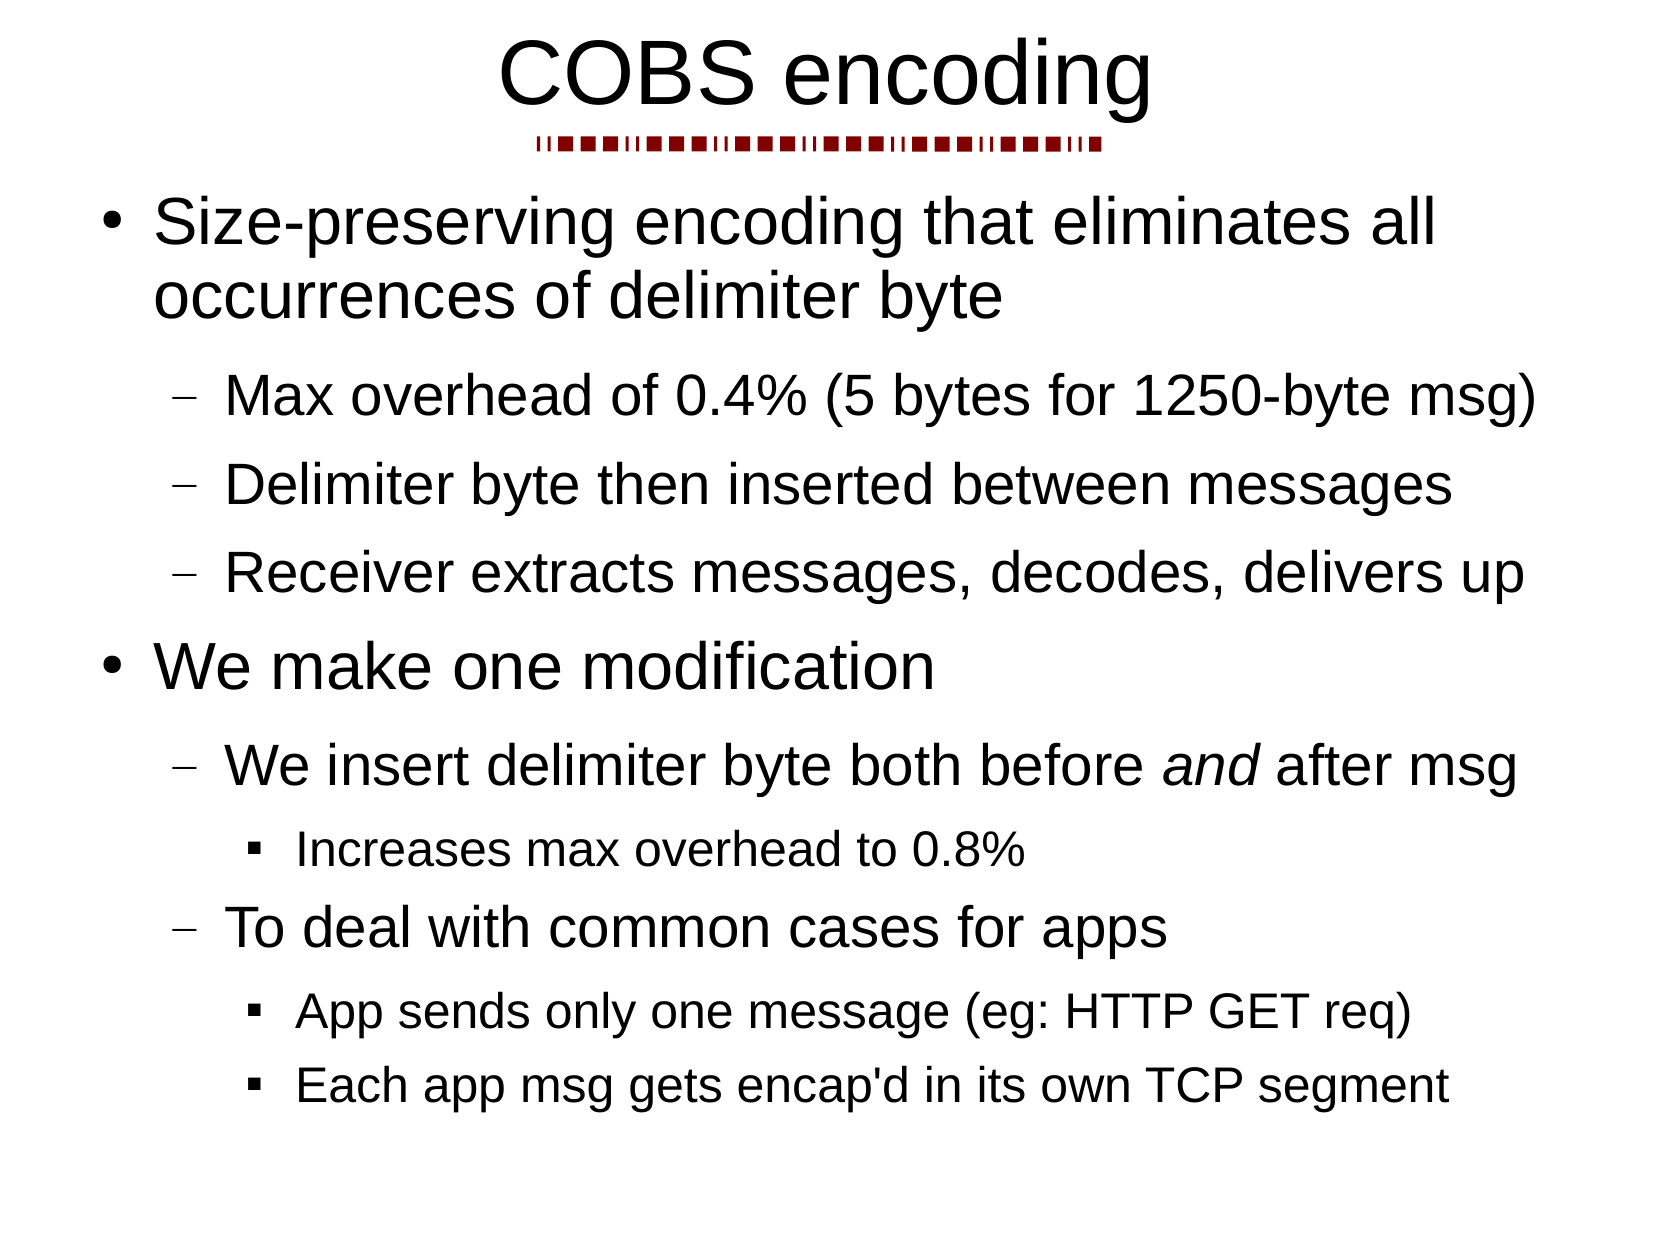

# COBS encoding
Size-preserving encoding that eliminates all occurrences of delimiter byte
Max overhead of 0.4% (5 bytes for 1250-byte msg)
Delimiter byte then inserted between messages
Receiver extracts messages, decodes, delivers up
We make one modification
We insert delimiter byte both before and after msg
Increases max overhead to 0.8%
To deal with common cases for apps
App sends only one message (eg: HTTP GET req)
Each app msg gets encap'd in its own TCP segment